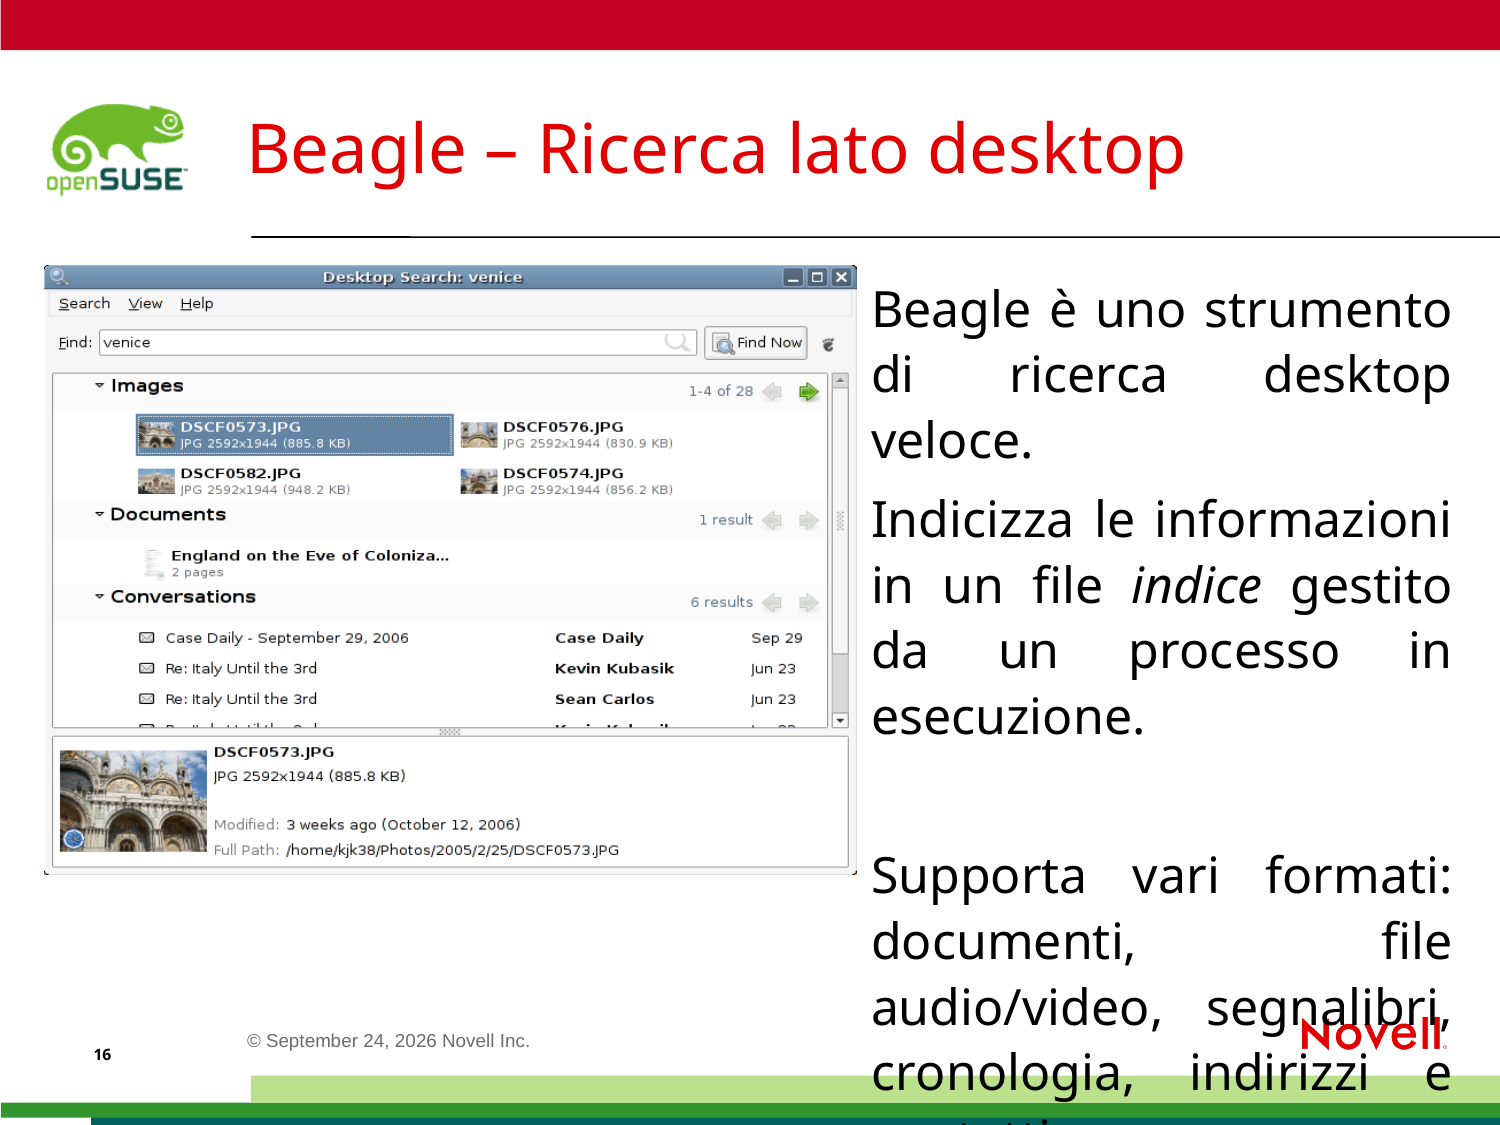

# Beagle – Ricerca lato desktop
Beagle è uno strumento di ricerca desktop veloce.
Indicizza le informazioni in un file indice gestito da un processo in esecuzione.
Supporta vari formati: documenti, file audio/video, segnalibri, cronologia, indirizzi e contatti...